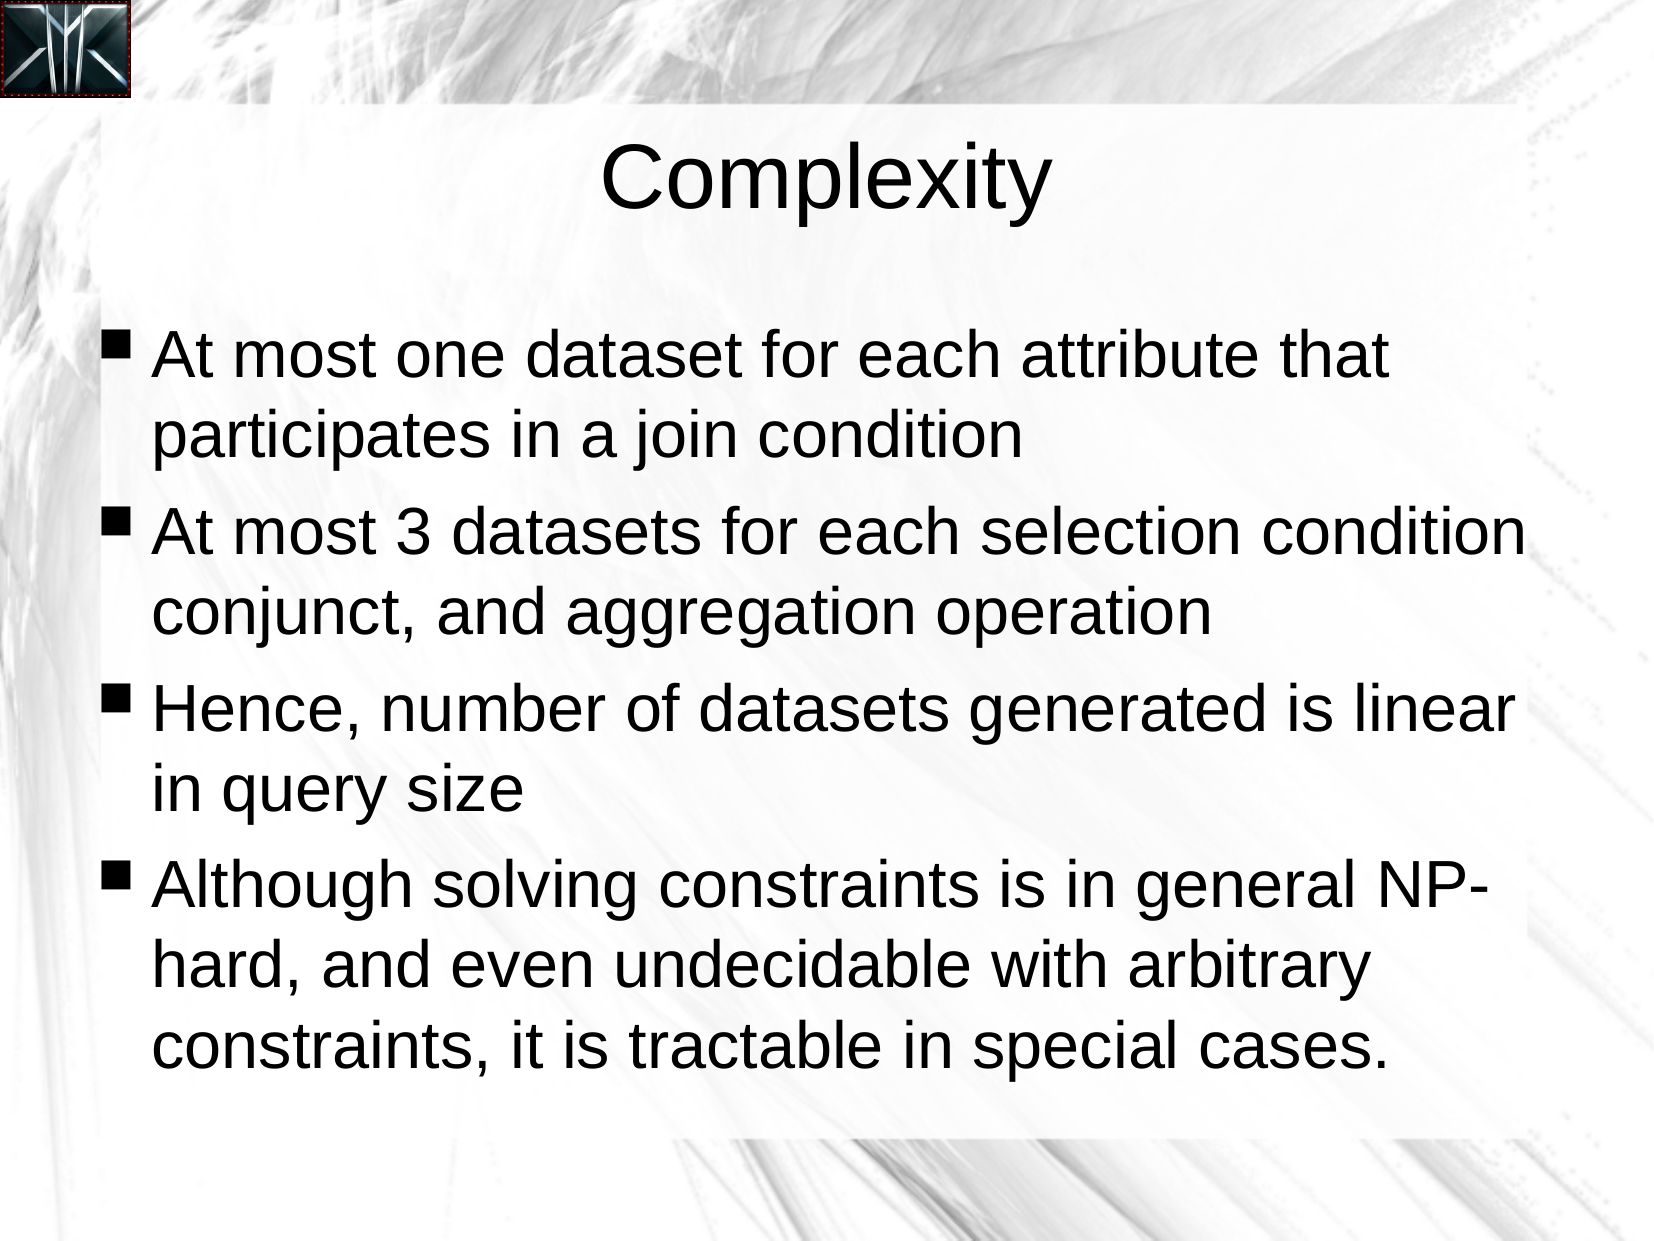

# Complexity
At most one dataset for each attribute that participates in a join condition
At most 3 datasets for each selection condition conjunct, and aggregation operation
Hence, number of datasets generated is linear in query size
Although solving constraints is in general NP-hard, and even undecidable with arbitrary constraints, it is tractable in special cases.